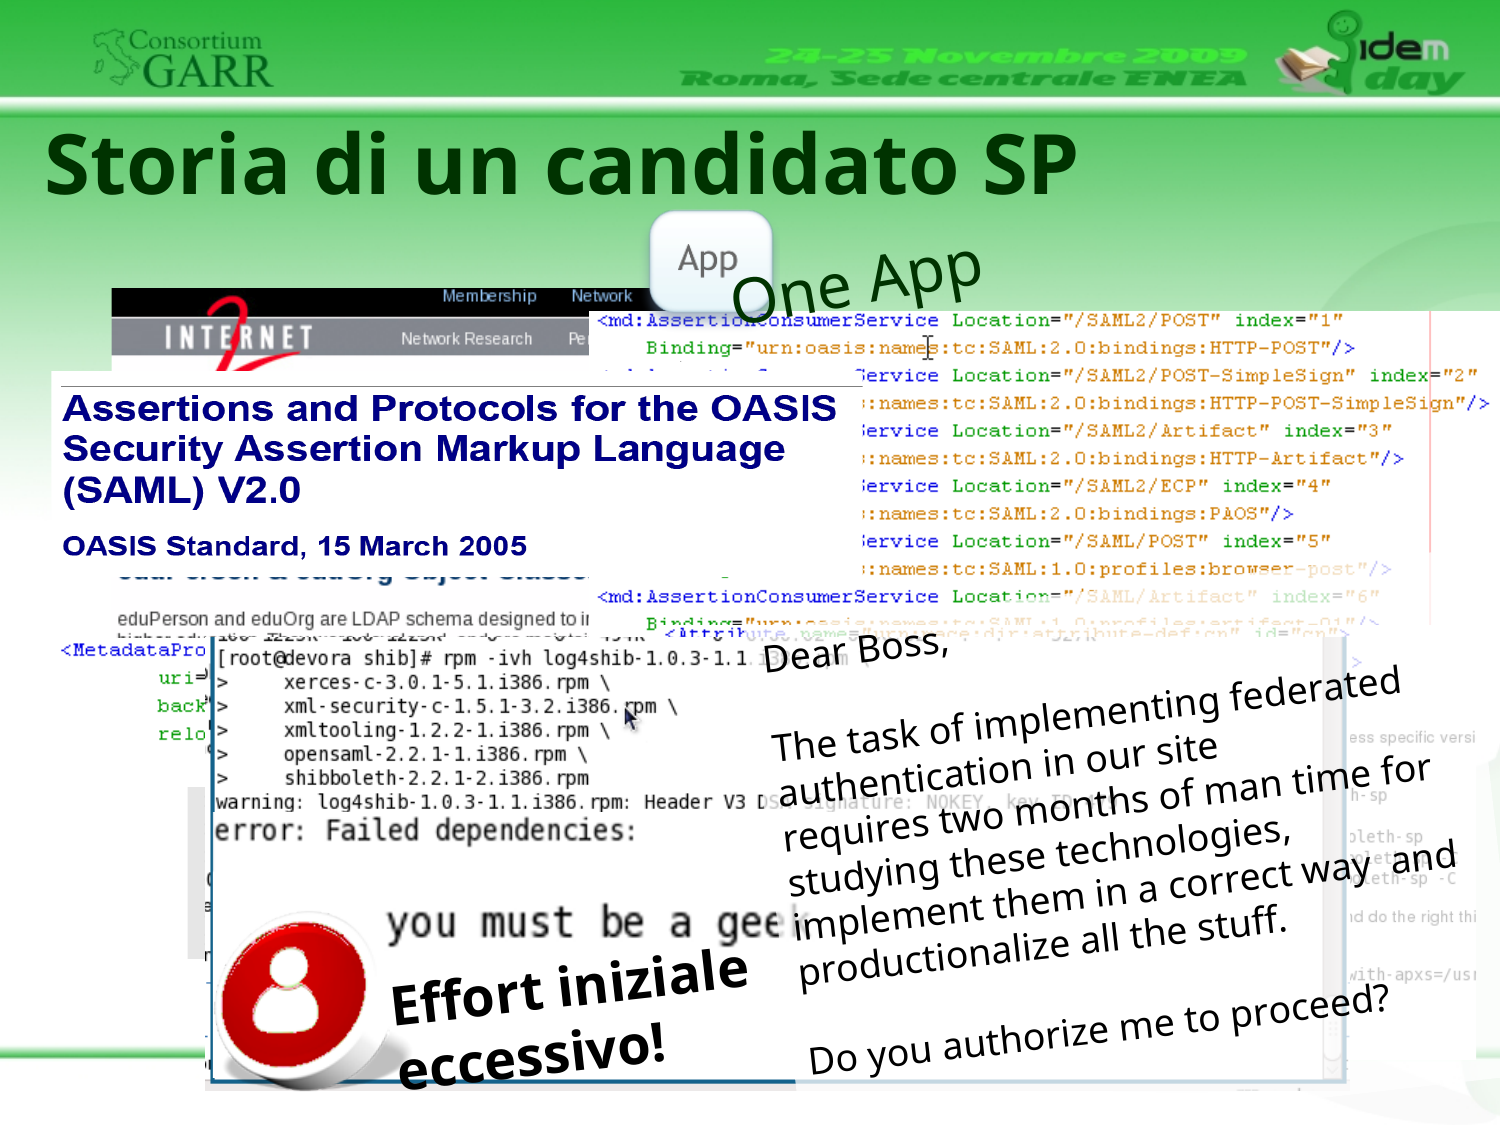

Storia di un candidato SP
# One App
Dear Boss,
The task of implementing federated
authentication in our site
requires two months of man time for
studying these technologies, implement them in a correct way and productionalize all the stuff.
Do you authorize me to proceed?
Effort iniziale
eccessivo!